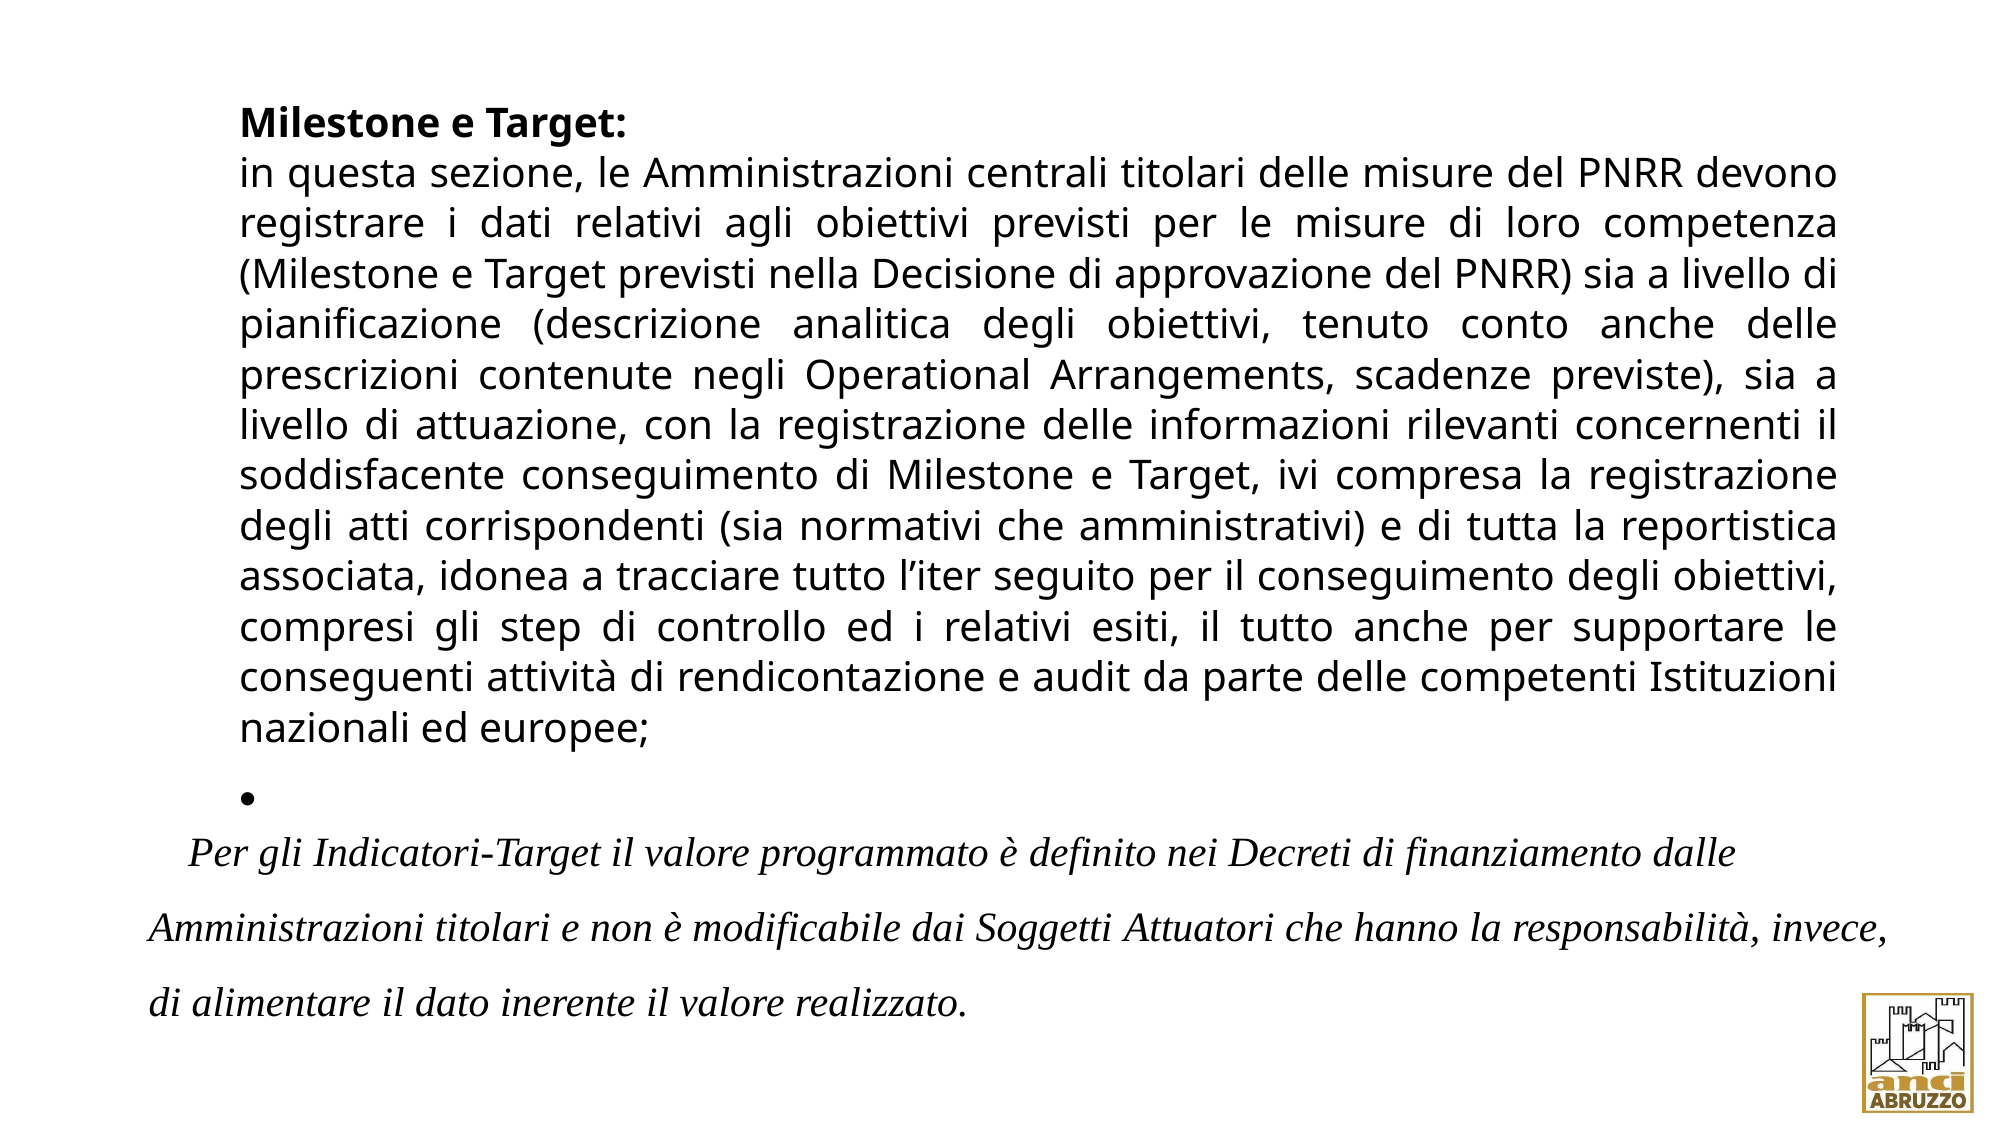

# Milestone e Target:
in questa sezione, le Amministrazioni centrali titolari delle misure del PNRR devono registrare i dati relativi agli obiettivi previsti per le misure di loro competenza (Milestone e Target previsti nella Decisione di approvazione del PNRR) sia a livello di pianificazione (descrizione analitica degli obiettivi, tenuto conto anche delle prescrizioni contenute negli Operational Arrangements, scadenze previste), sia a livello di attuazione, con la registrazione delle informazioni rilevanti concernenti il soddisfacente conseguimento di Milestone e Target, ivi compresa la registrazione degli atti corrispondenti (sia normativi che amministrativi) e di tutta la reportistica associata, idonea a tracciare tutto l’iter seguito per il conseguimento degli obiettivi, compresi gli step di controllo ed i relativi esiti, il tutto anche per supportare le conseguenti attività di rendicontazione e audit da parte delle competenti Istituzioni nazionali ed europee;
Per gli Indicatori-Target il valore programmato è definito nei Decreti di finanziamento dalle Amministrazioni titolari e non è modificabile dai Soggetti Attuatori che hanno la responsabilità, invece, di alimentare il dato inerente il valore realizzato.